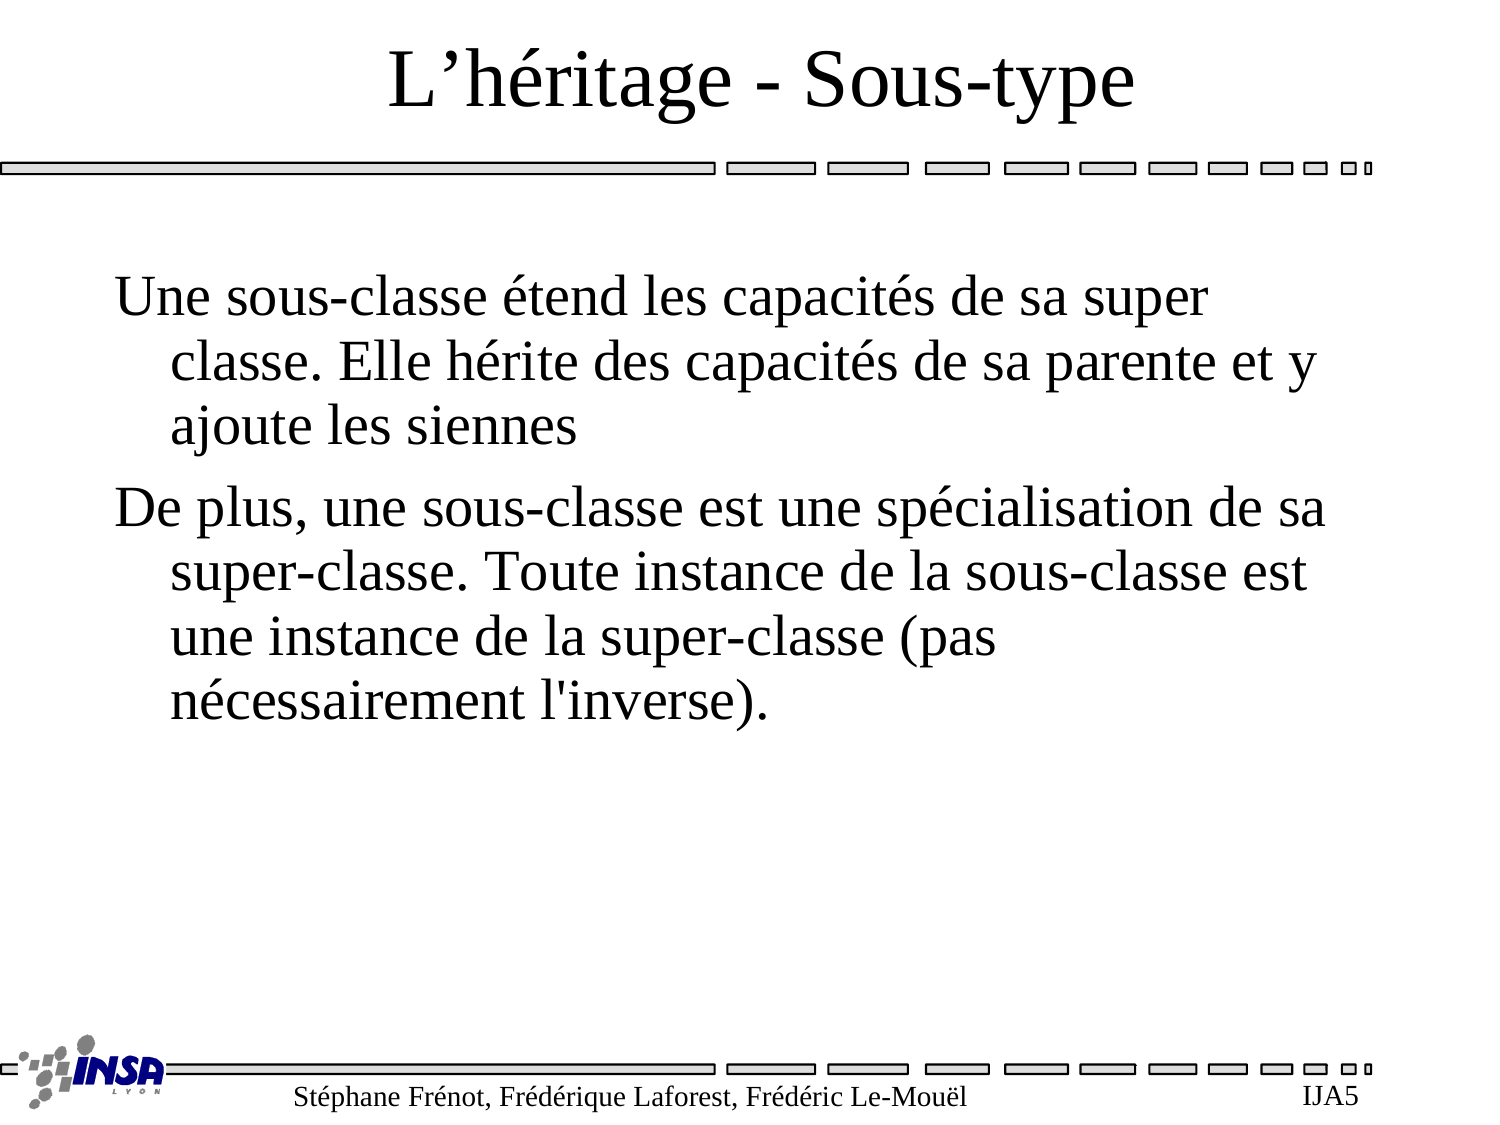

# L’héritage - Sous-type
Une sous-classe étend les capacités de sa super classe. Elle hérite des capacités de sa parente et y ajoute les siennes
De plus, une sous-classe est une spécialisation de sa super-classe. Toute instance de la sous-classe est une instance de la super-classe (pas nécessairement l'inverse).